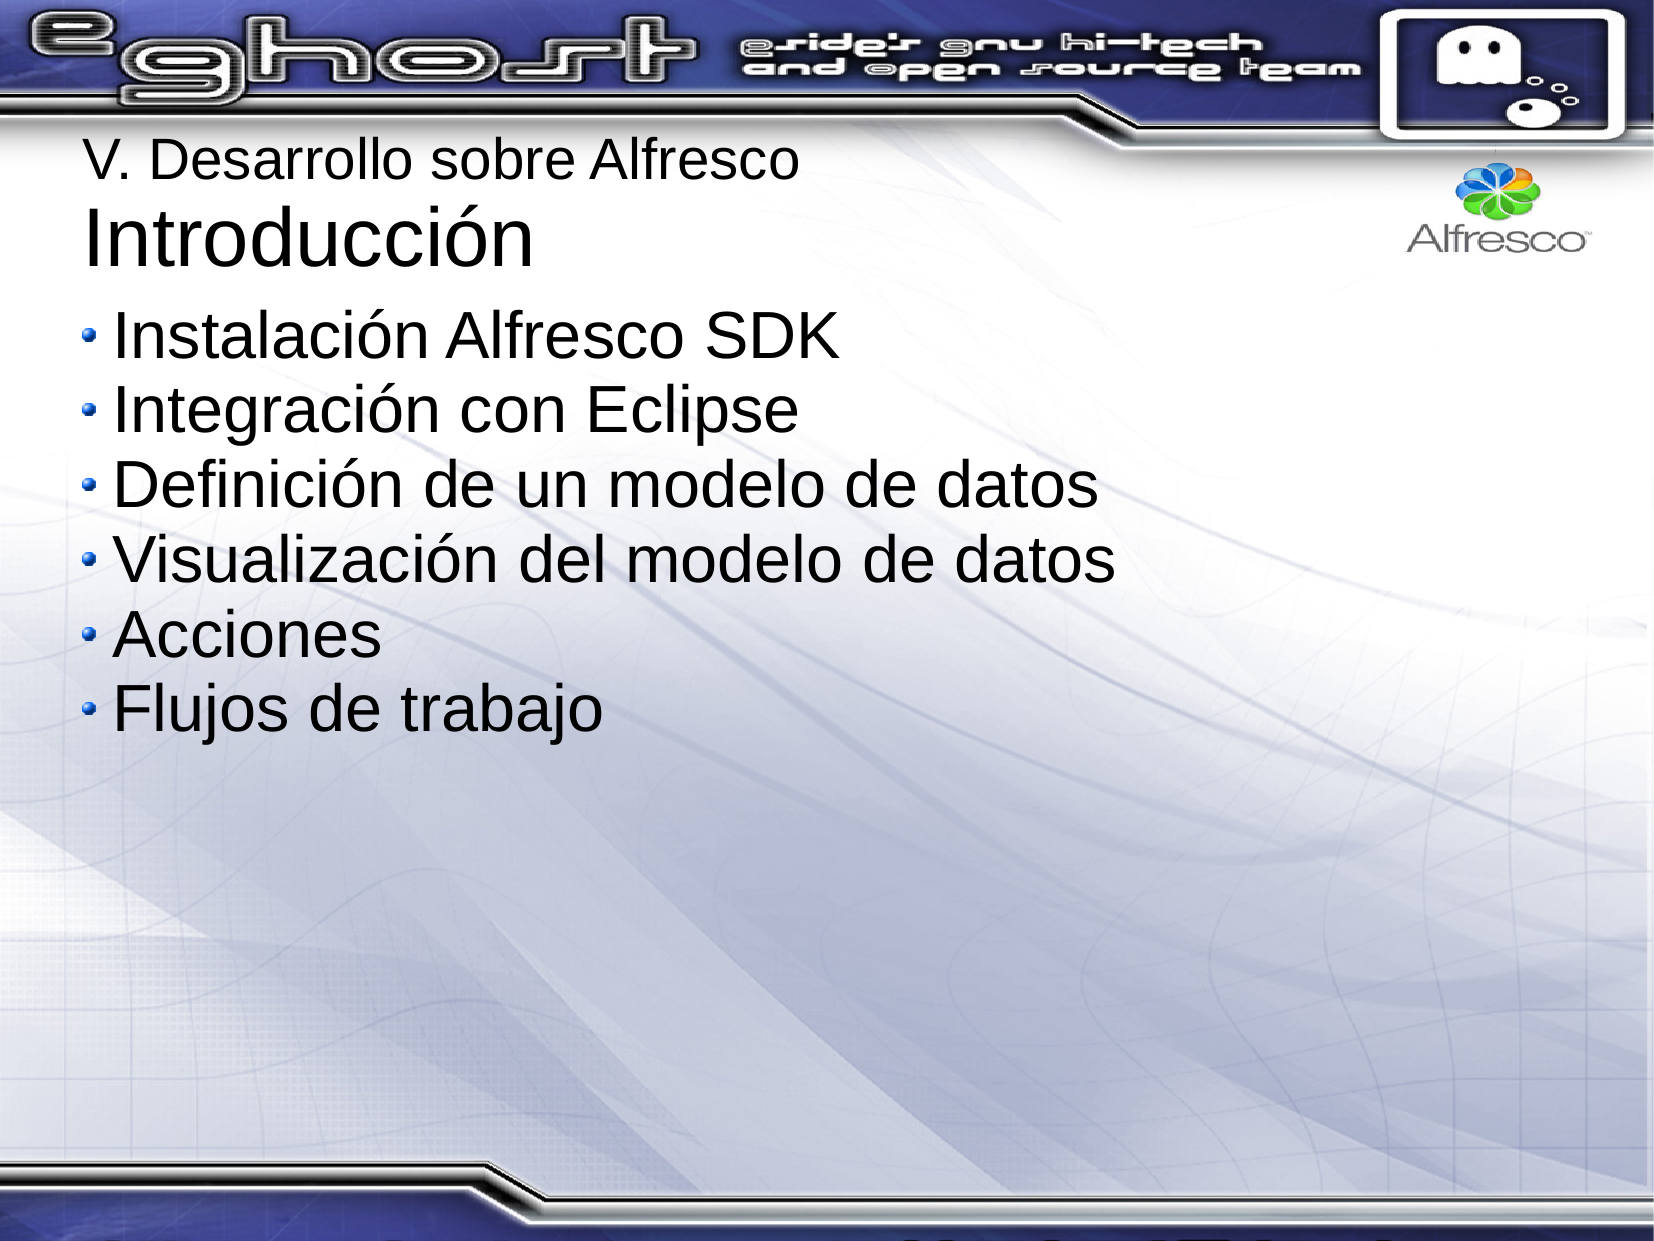

# V. Desarrollo sobre Alfresco Introducción
Instalación Alfresco SDK
Integración con Eclipse
Definición de un modelo de datos
Visualización del modelo de datos
Acciones
Flujos de trabajo